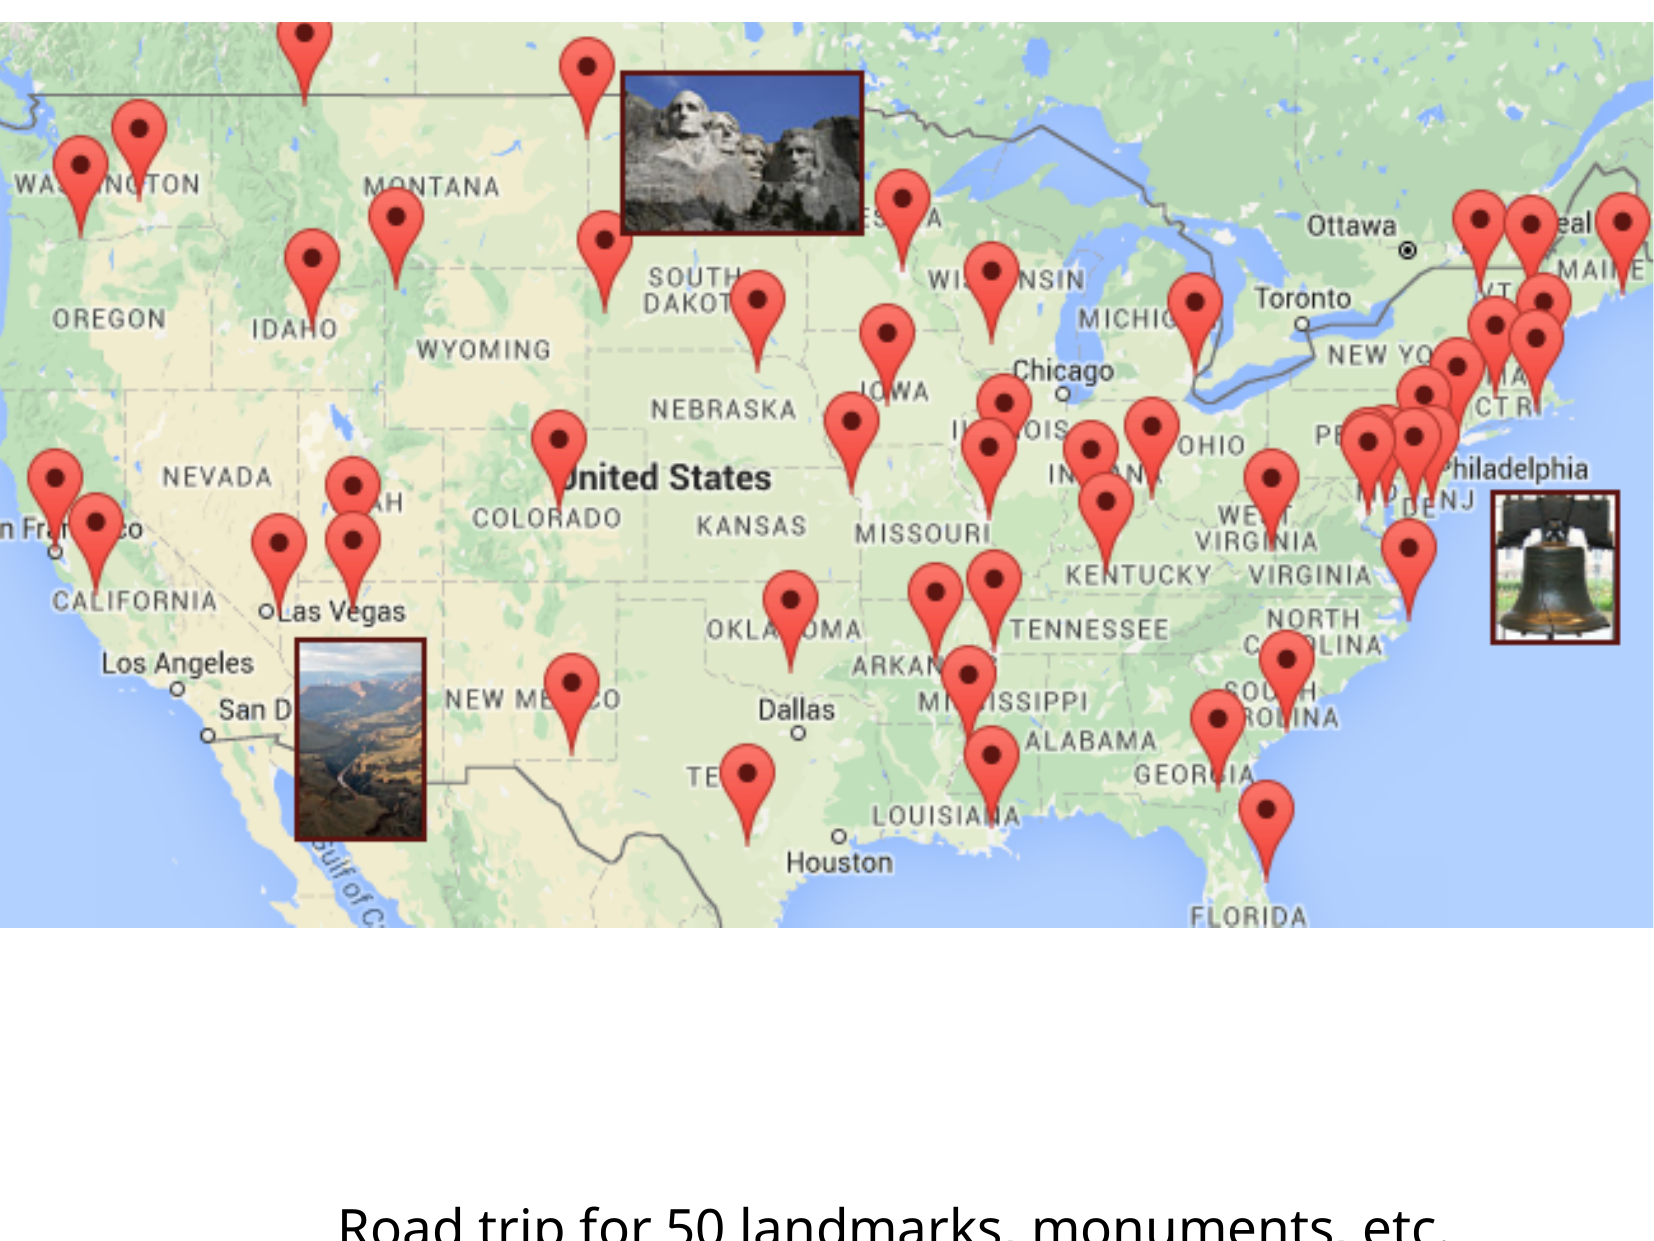

Road trip for 50 landmarks, monuments, etc.